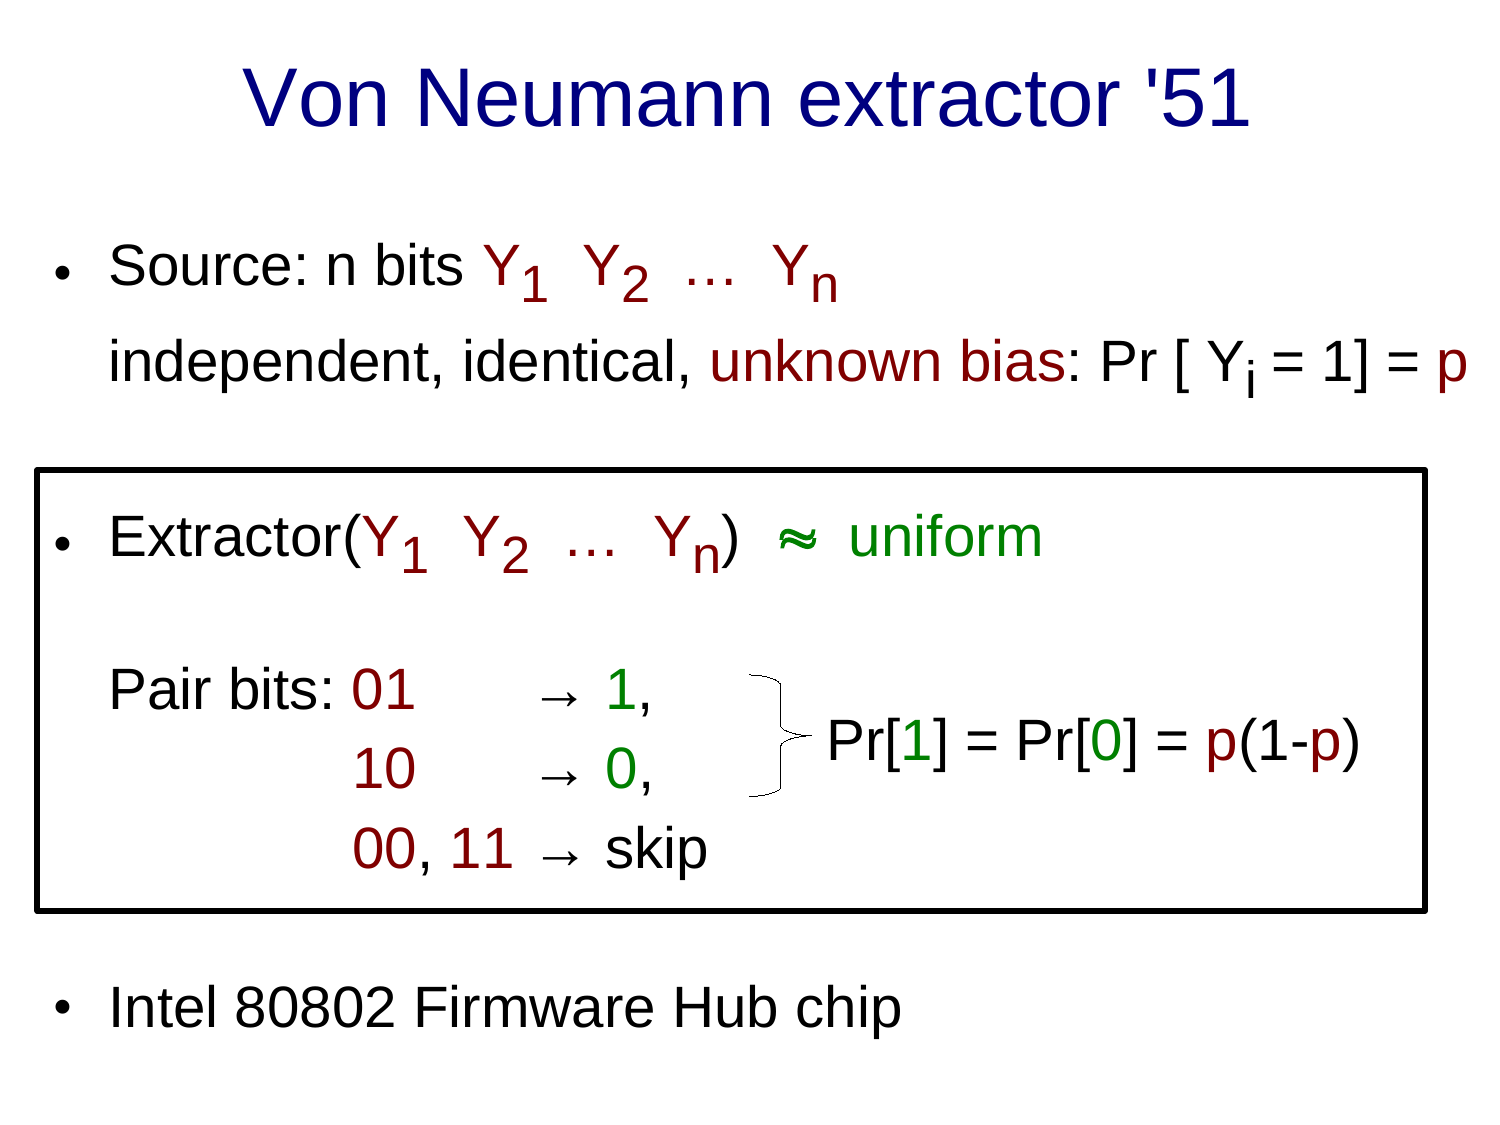

Von Neumann extractor '51
# Source: n bits Y1 Y2 … Yn
independent, identical, unknown bias: Pr [ Yi = 1] = p
Extractor(Y1 Y2 … Yn)  uniform
Pair bits: 01 → 1,
 10 → 0,
 00, 11 → skip
Intel 80802 Firmware Hub chip
Pr[1] = Pr[0] = p(1-p)